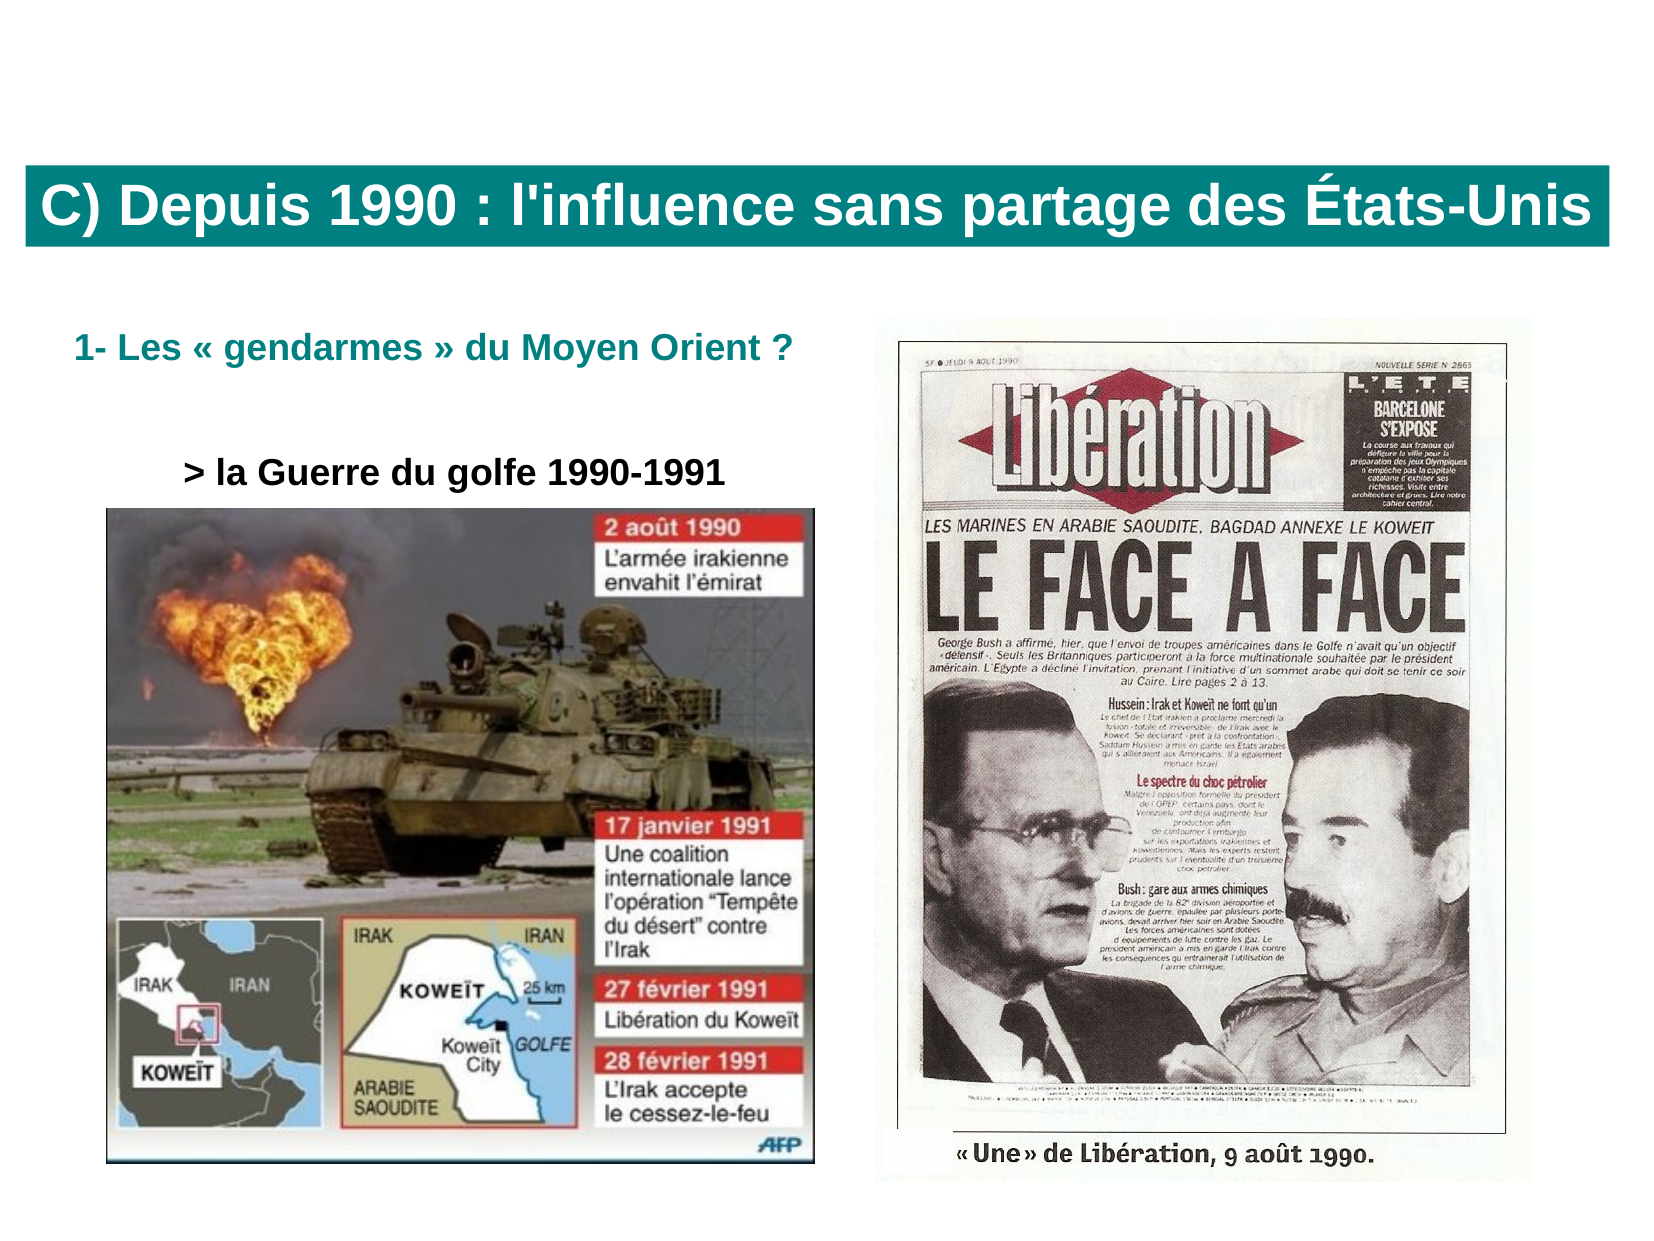

C) Depuis 1990 : l'influence sans partage des États-Unis
1- Les « gendarmes » du Moyen Orient ?
> la Guerre du golfe 1990-1991